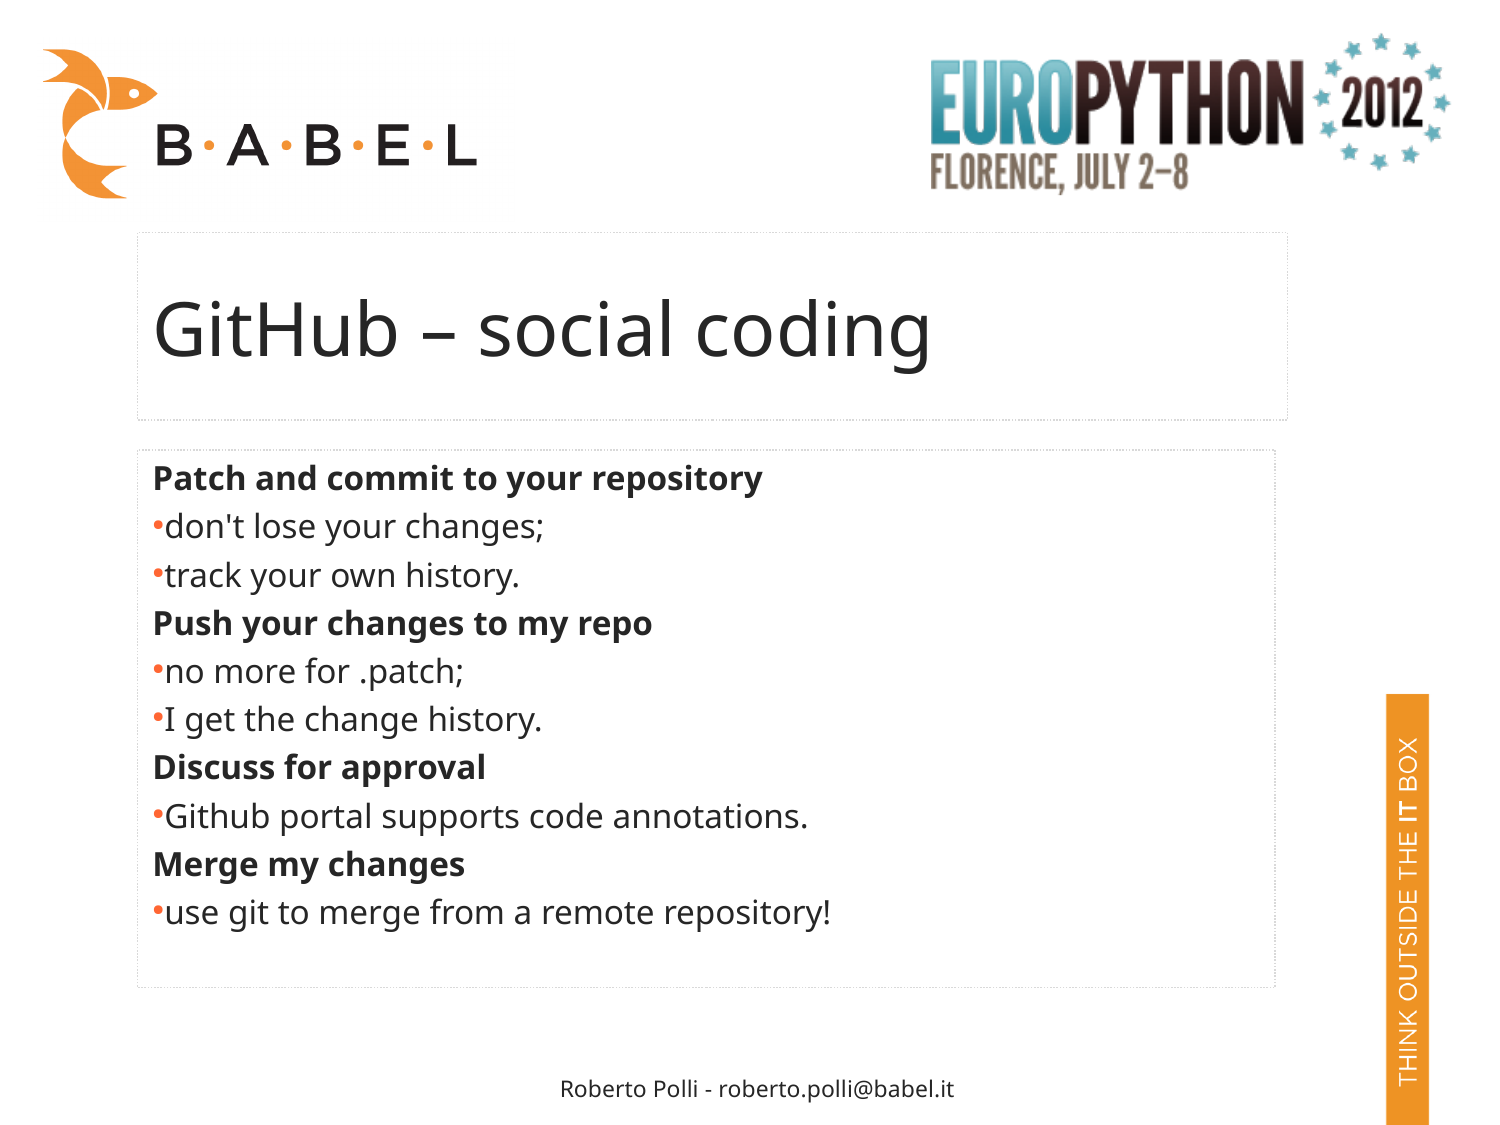

# GitHub – social coding
Patch and commit to your repository
don't lose your changes;
track your own history.
Push your changes to my repo
no more for .patch;
I get the change history.
Discuss for approval
Github portal supports code annotations.
Merge my changes
use git to merge from a remote repository!